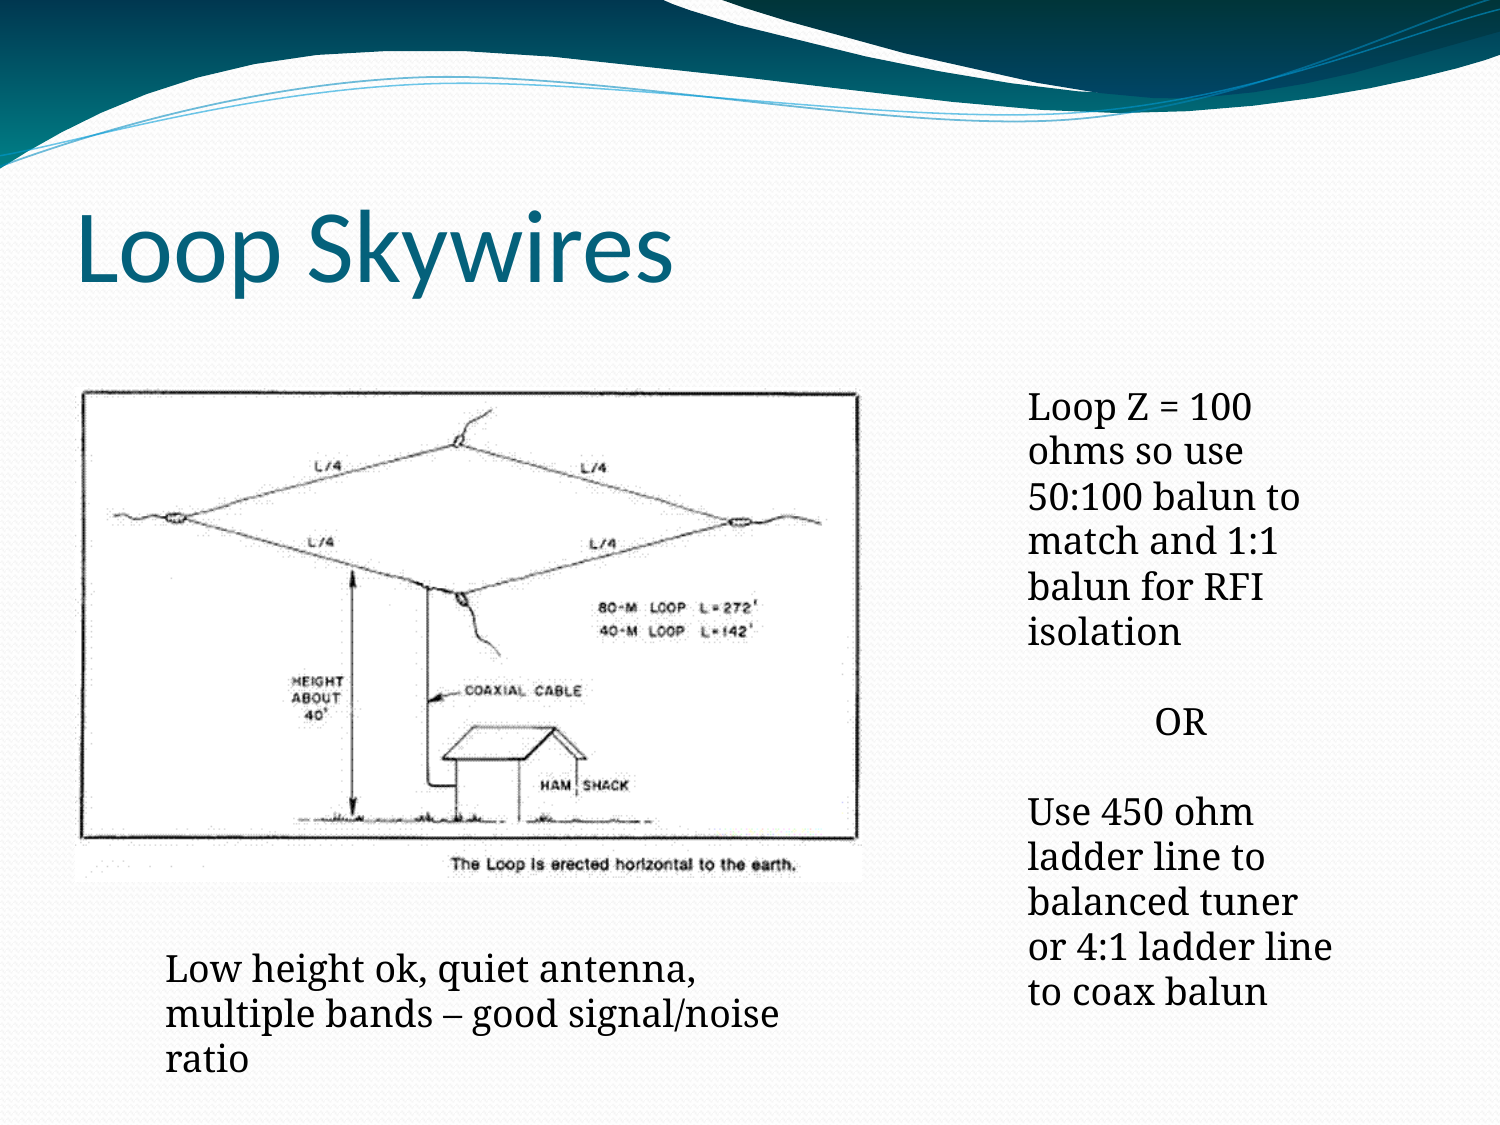

# Loop Skywires
Loop Z = 100 ohms so use 50:100 balun to match and 1:1 balun for RFI isolation
OR
Use 450 ohm ladder line to balanced tuner or 4:1 ladder line to coax balun
Low height ok, quiet antenna, multiple bands – good signal/noise ratio